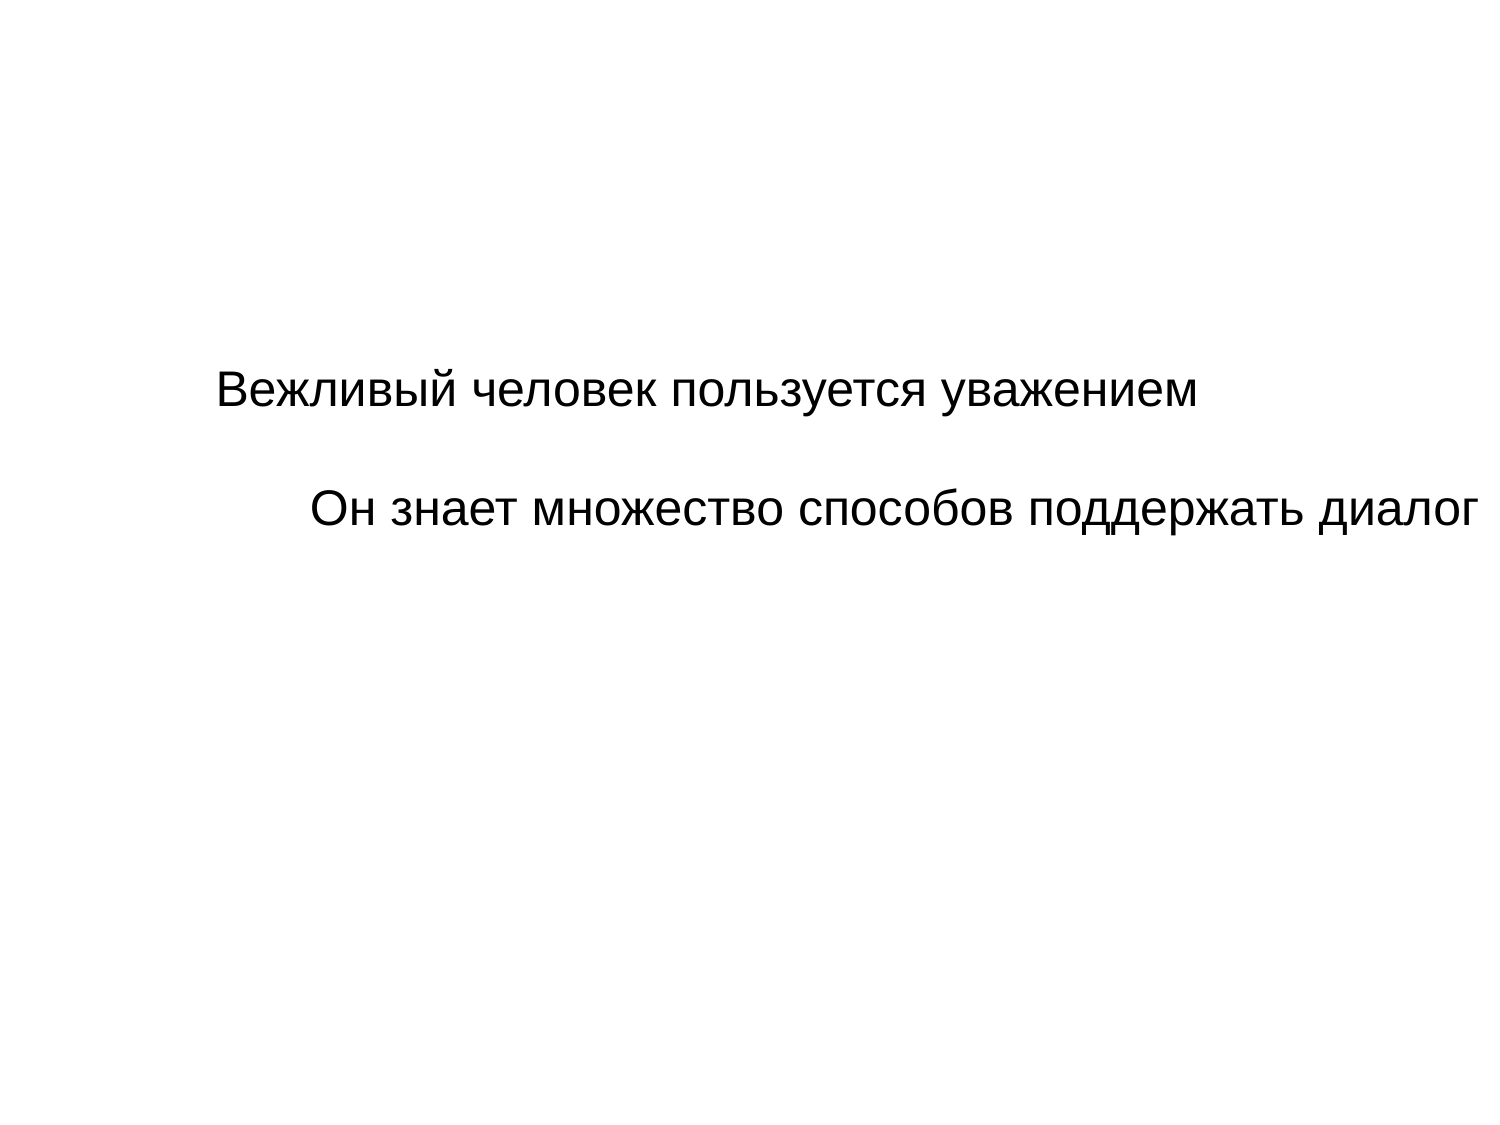

Вежливый человек пользуется уважением
Он знает множество способов поддержать диалог